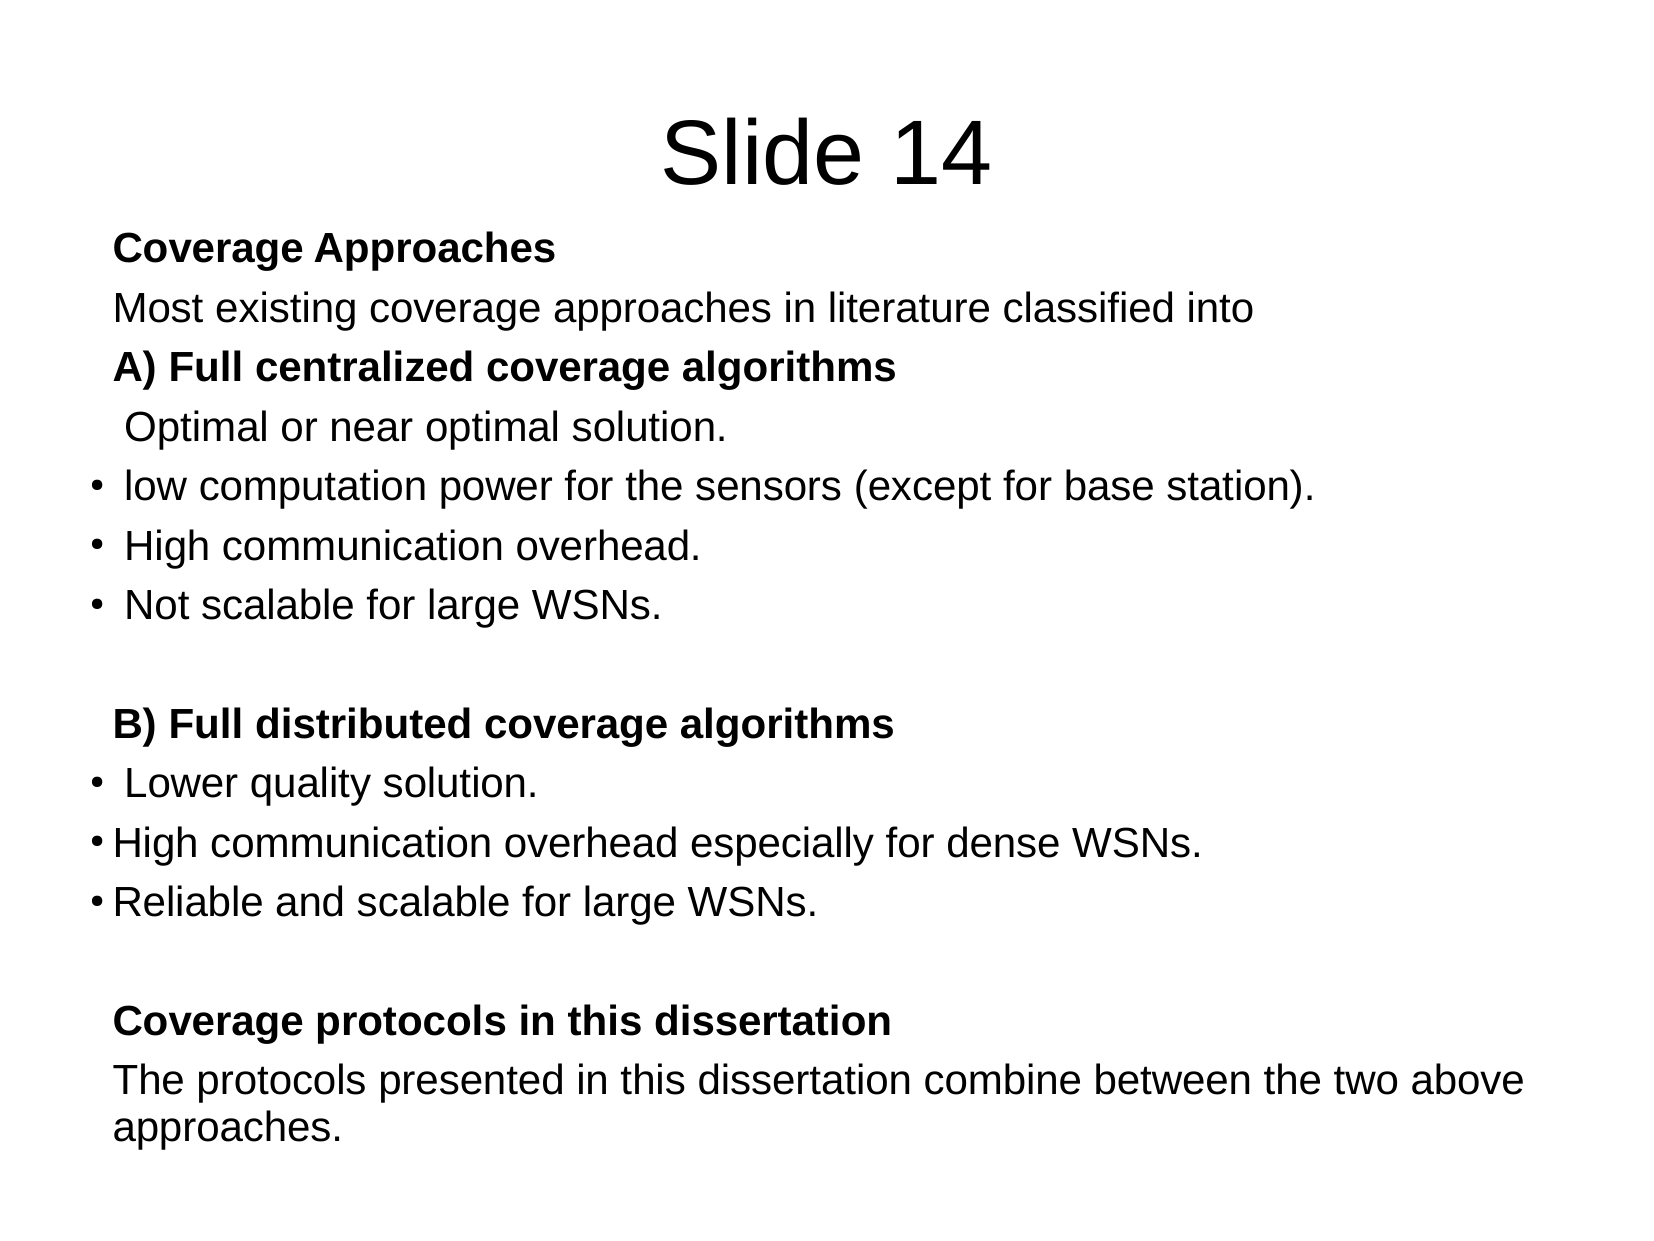

# Slide 14
Coverage Approaches
Most existing coverage approaches in literature classified into
A) Full centralized coverage algorithms
 Optimal or near optimal solution.
 low computation power for the sensors (except for base station).
 High communication overhead.
 Not scalable for large WSNs.
B) Full distributed coverage algorithms
 Lower quality solution.
High communication overhead especially for dense WSNs.
Reliable and scalable for large WSNs.
Coverage protocols in this dissertation
The protocols presented in this dissertation combine between the two above approaches.